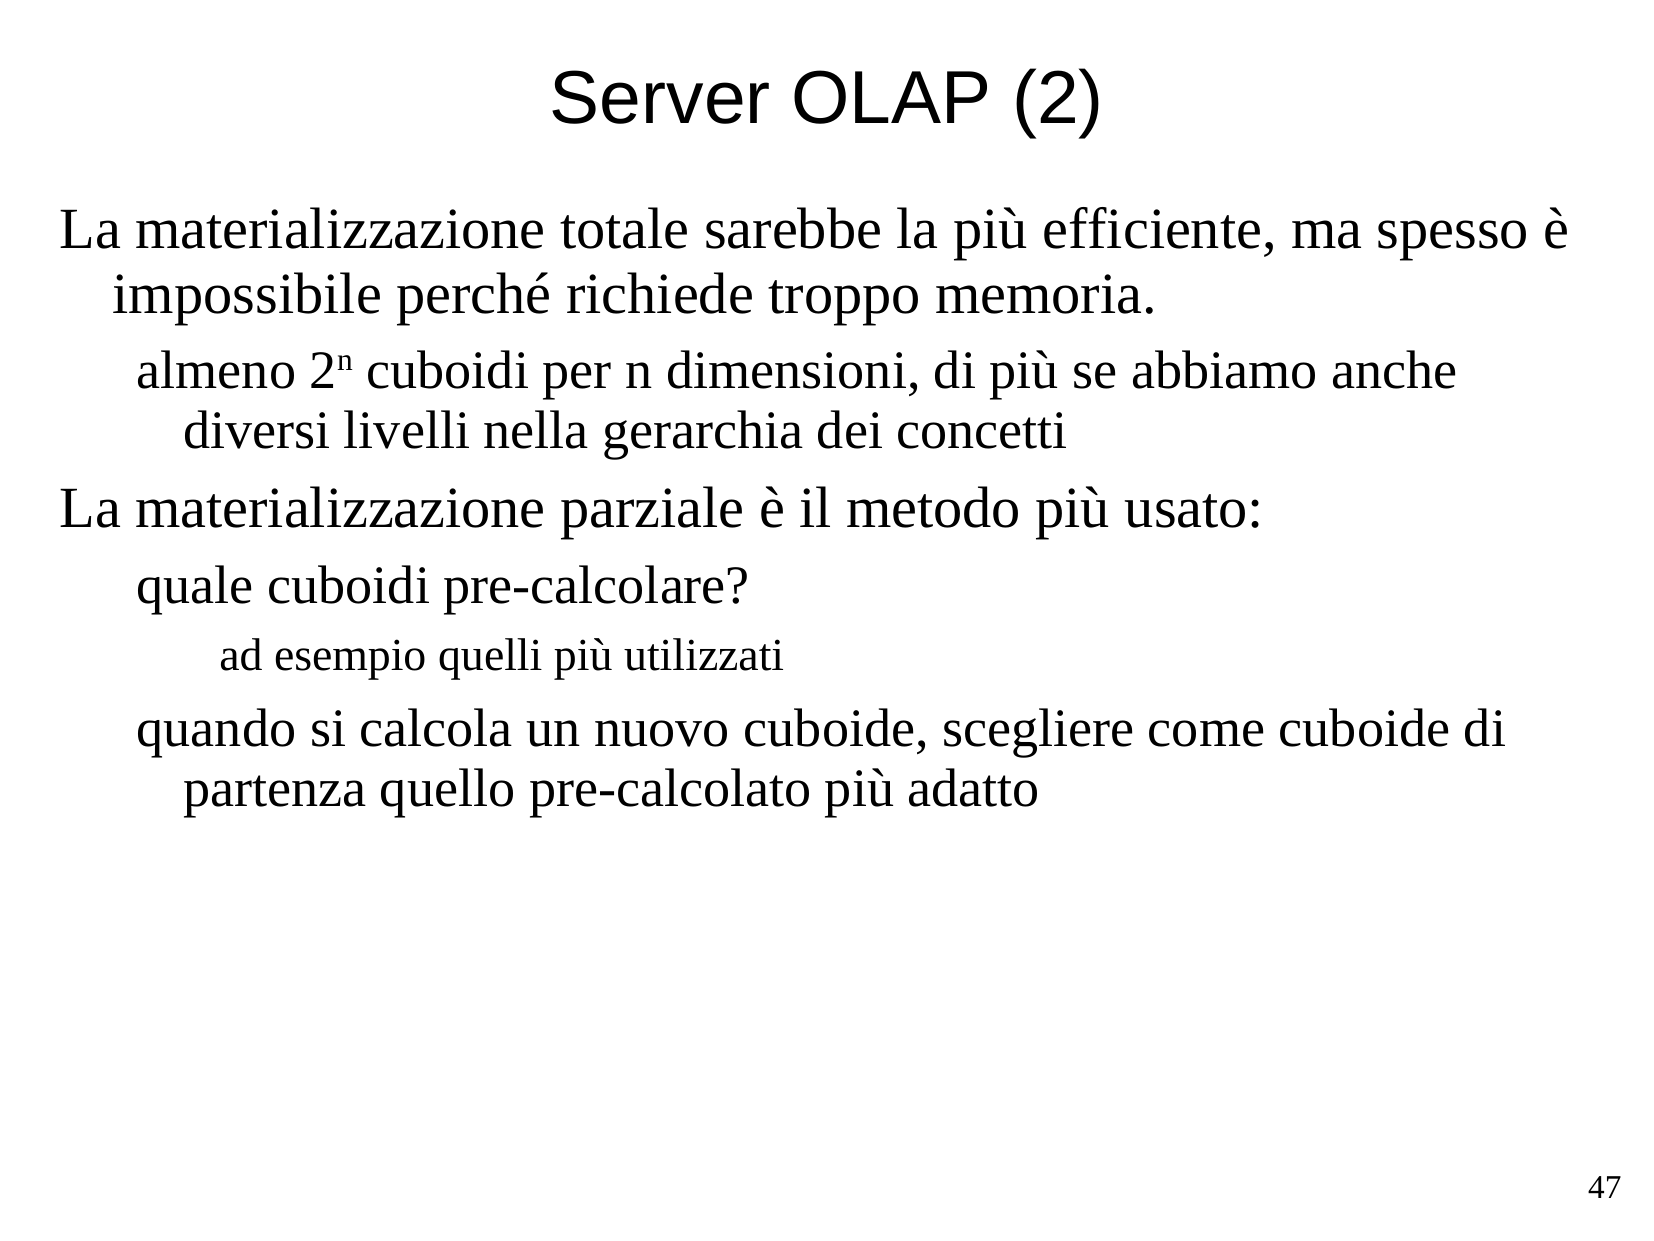

# Server OLAP (2)
La materializzazione totale sarebbe la più efficiente, ma spesso è impossibile perché richiede troppo memoria.
almeno 2n cuboidi per n dimensioni, di più se abbiamo anche diversi livelli nella gerarchia dei concetti
La materializzazione parziale è il metodo più usato:
quale cuboidi pre-calcolare?
ad esempio quelli più utilizzati
quando si calcola un nuovo cuboide, scegliere come cuboide di partenza quello pre-calcolato più adatto